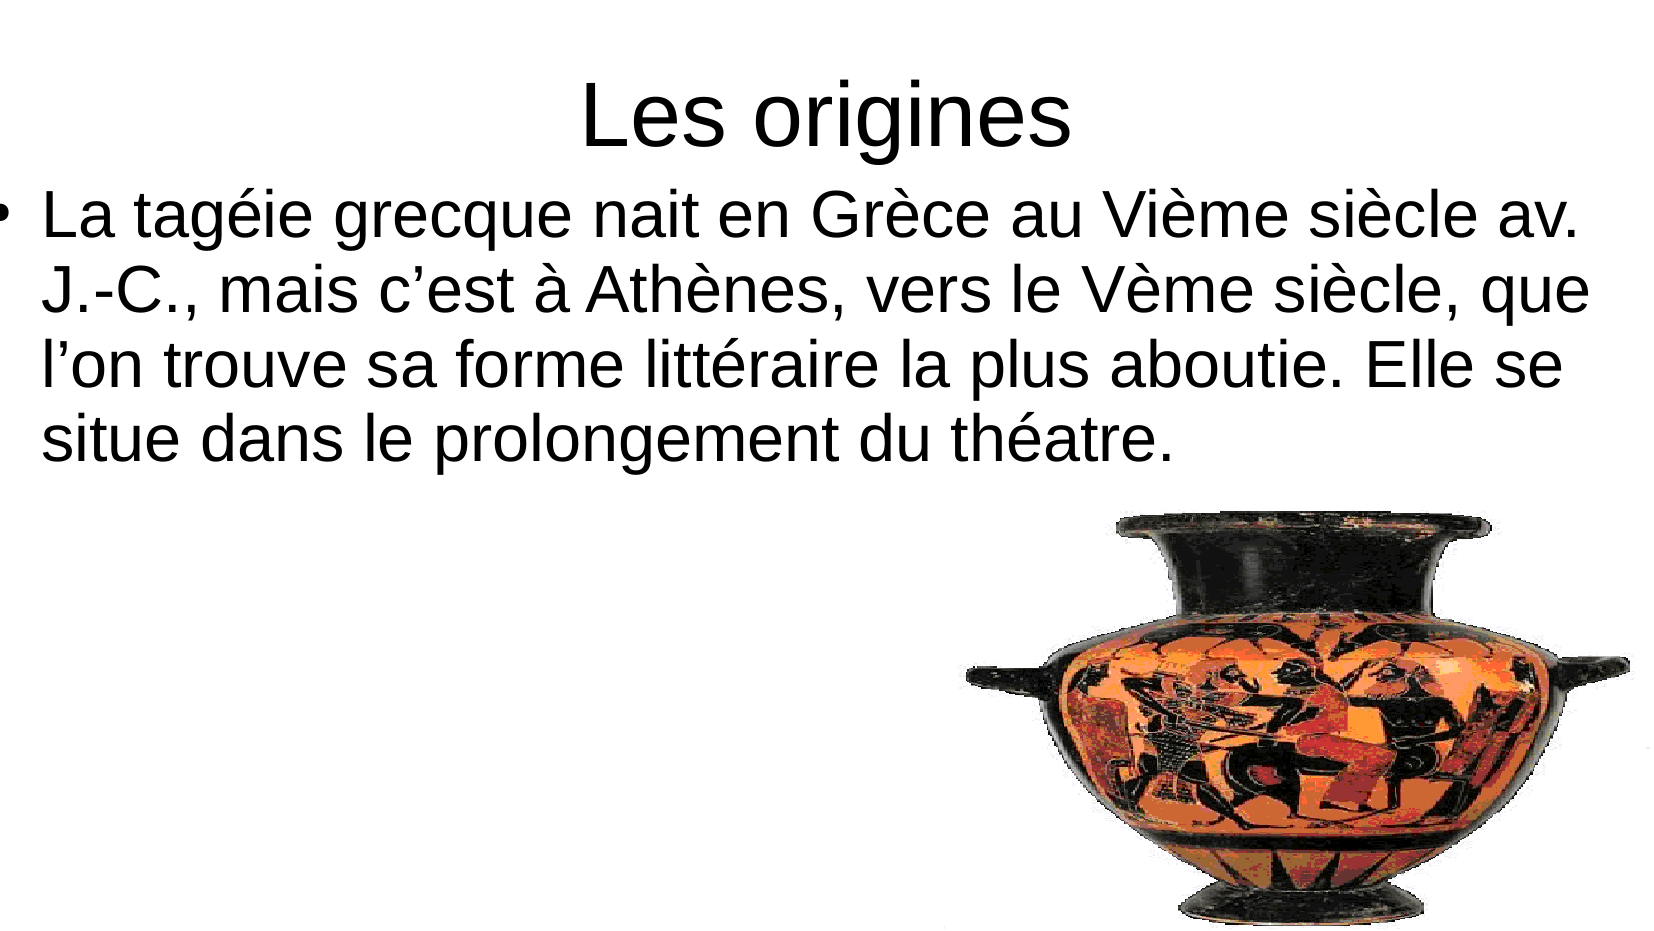

# Les origines
La tagéie grecque nait en Grèce au Vième siècle av. J.-C., mais c’est à Athènes, vers le Vème siècle, que l’on trouve sa forme littéraire la plus aboutie. Elle se situe dans le prolongement du théatre.